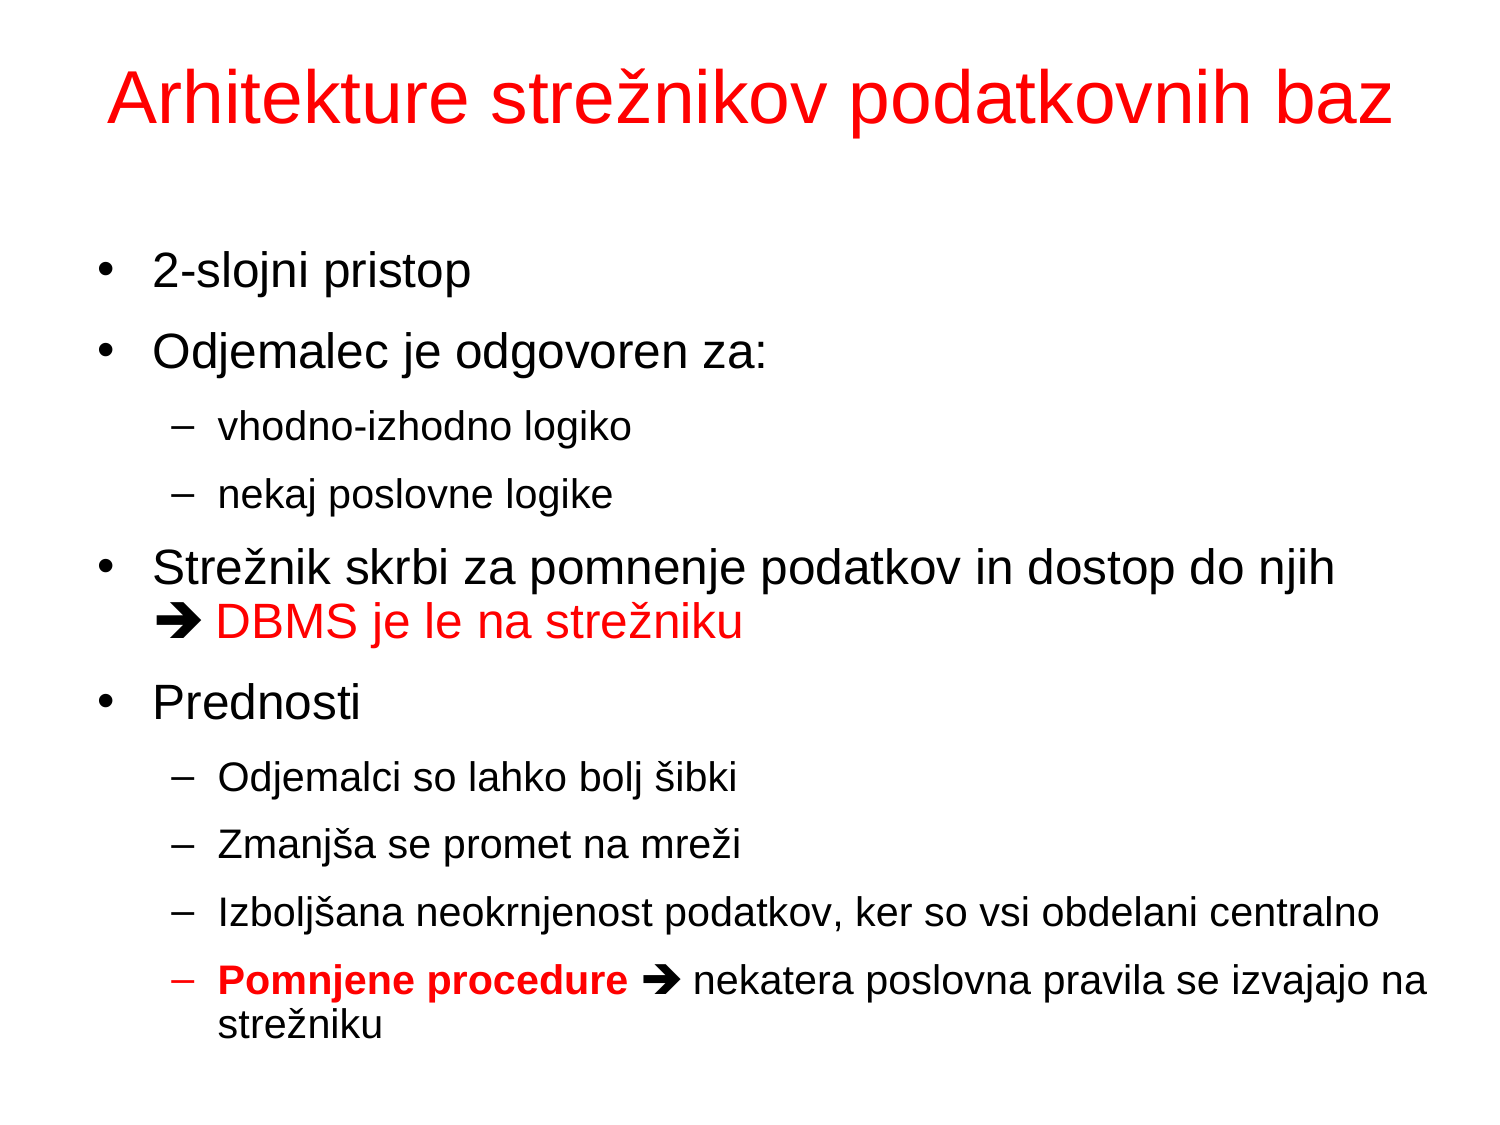

# Arhitekture strežnikov podatkovnih baz
2-slojni pristop
Odjemalec je odgovoren za:
vhodno-izhodno logiko
nekaj poslovne logike
Strežnik skrbi za pomnenje podatkov in dostop do njih 	 DBMS je le na strežniku
Prednosti
Odjemalci so lahko bolj šibki
Zmanjša se promet na mreži
Izboljšana neokrnjenost podatkov, ker so vsi obdelani centralno
Pomnjene procedure  nekatera poslovna pravila se izvajajo na strežniku